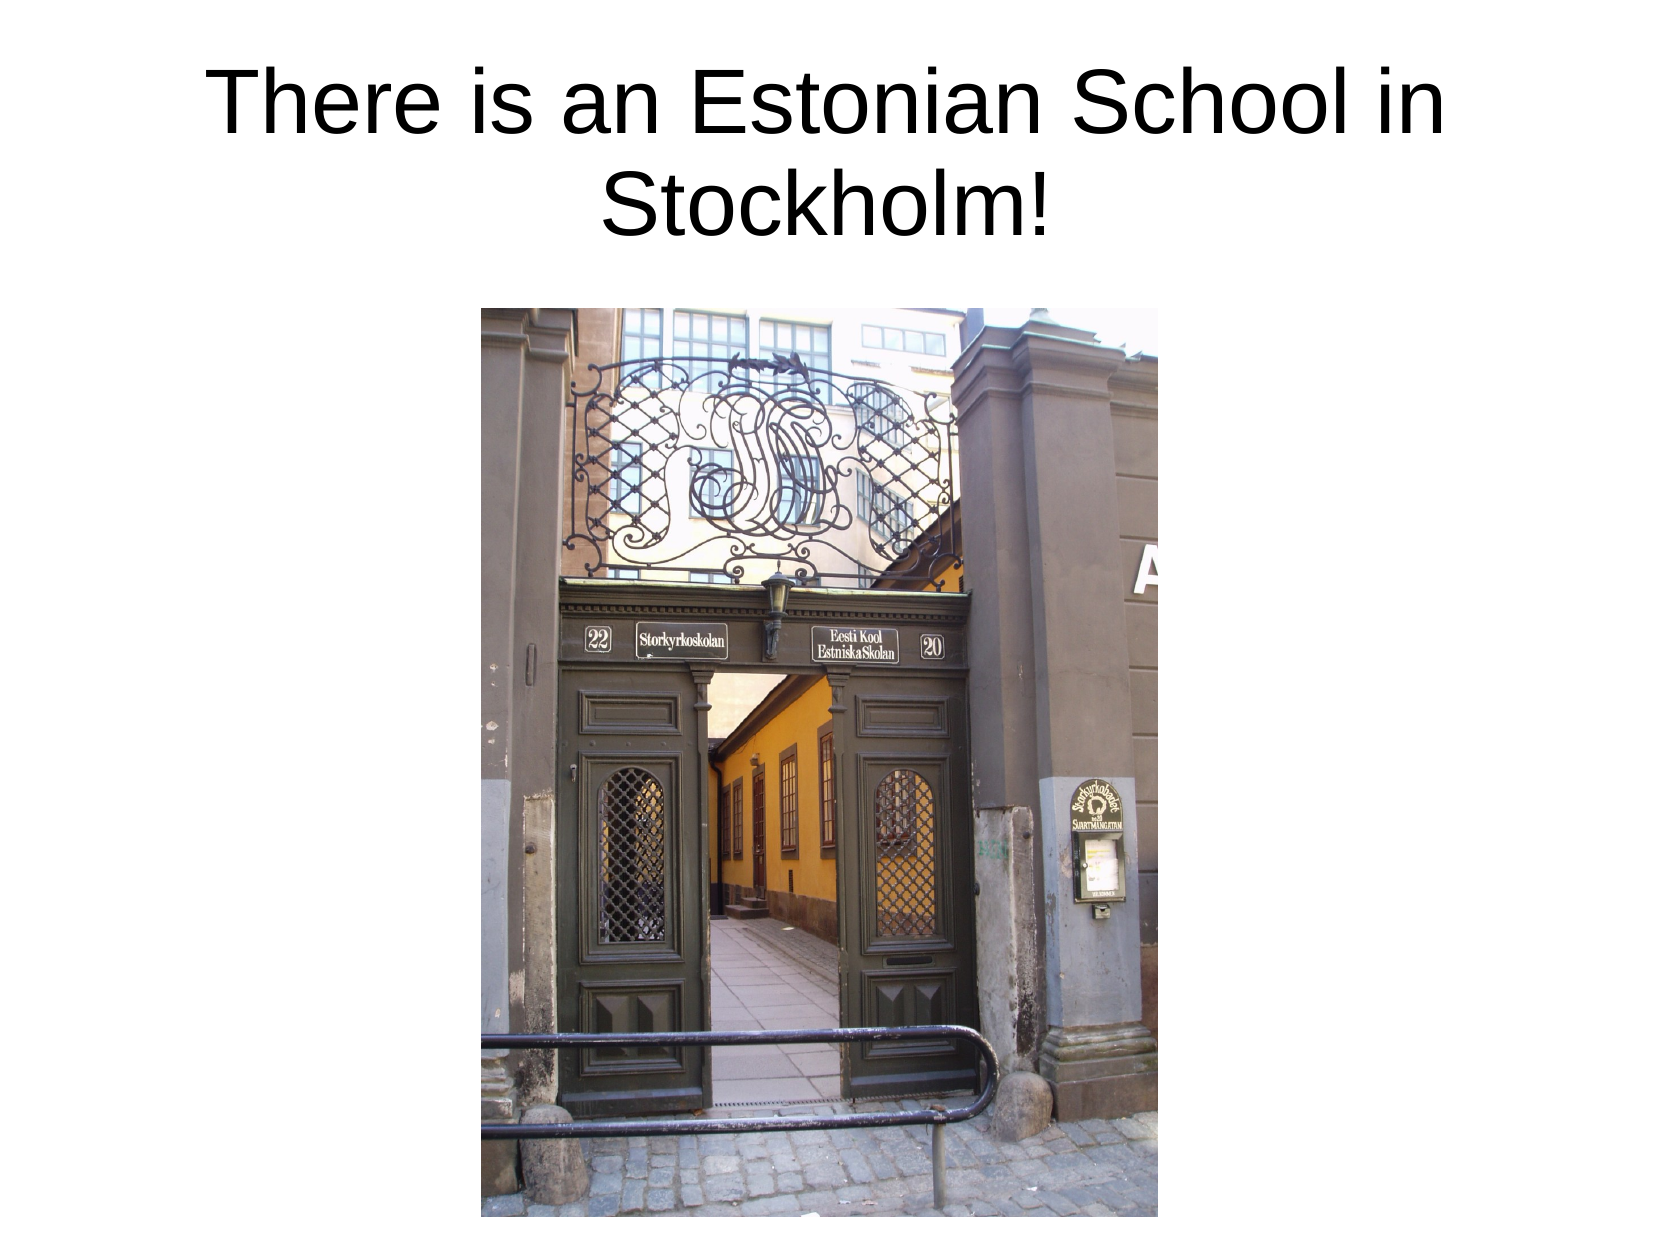

# There is an Estonian School in Stockholm!